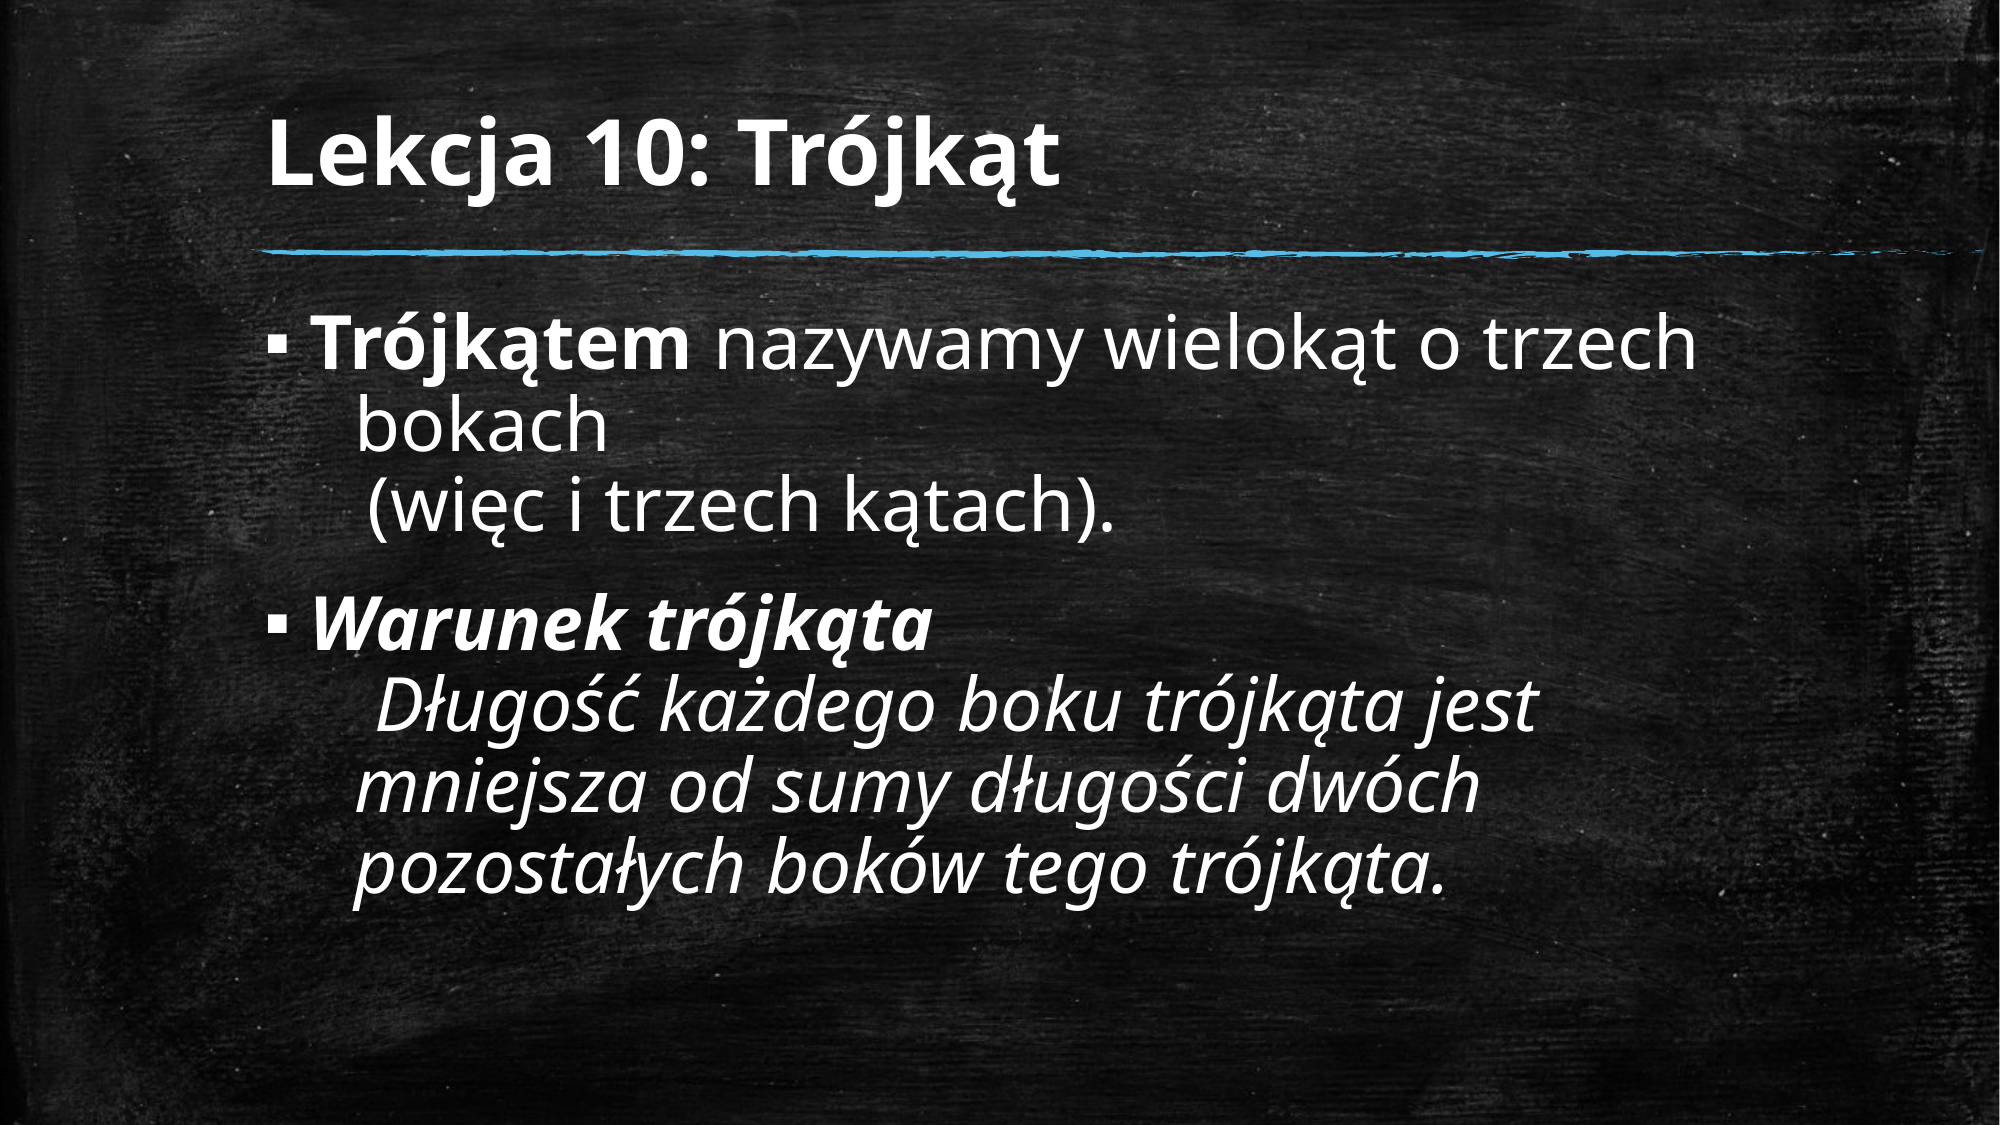

# Lekcja 10: Trójkąt
Trójkątem nazywamy wielokąt o trzech bokach
 (więc i trzech kątach).
Warunek trójkąta
 Długość każdego boku trójkąta jest mniejsza od sumy długości dwóch pozostałych boków tego trójkąta.